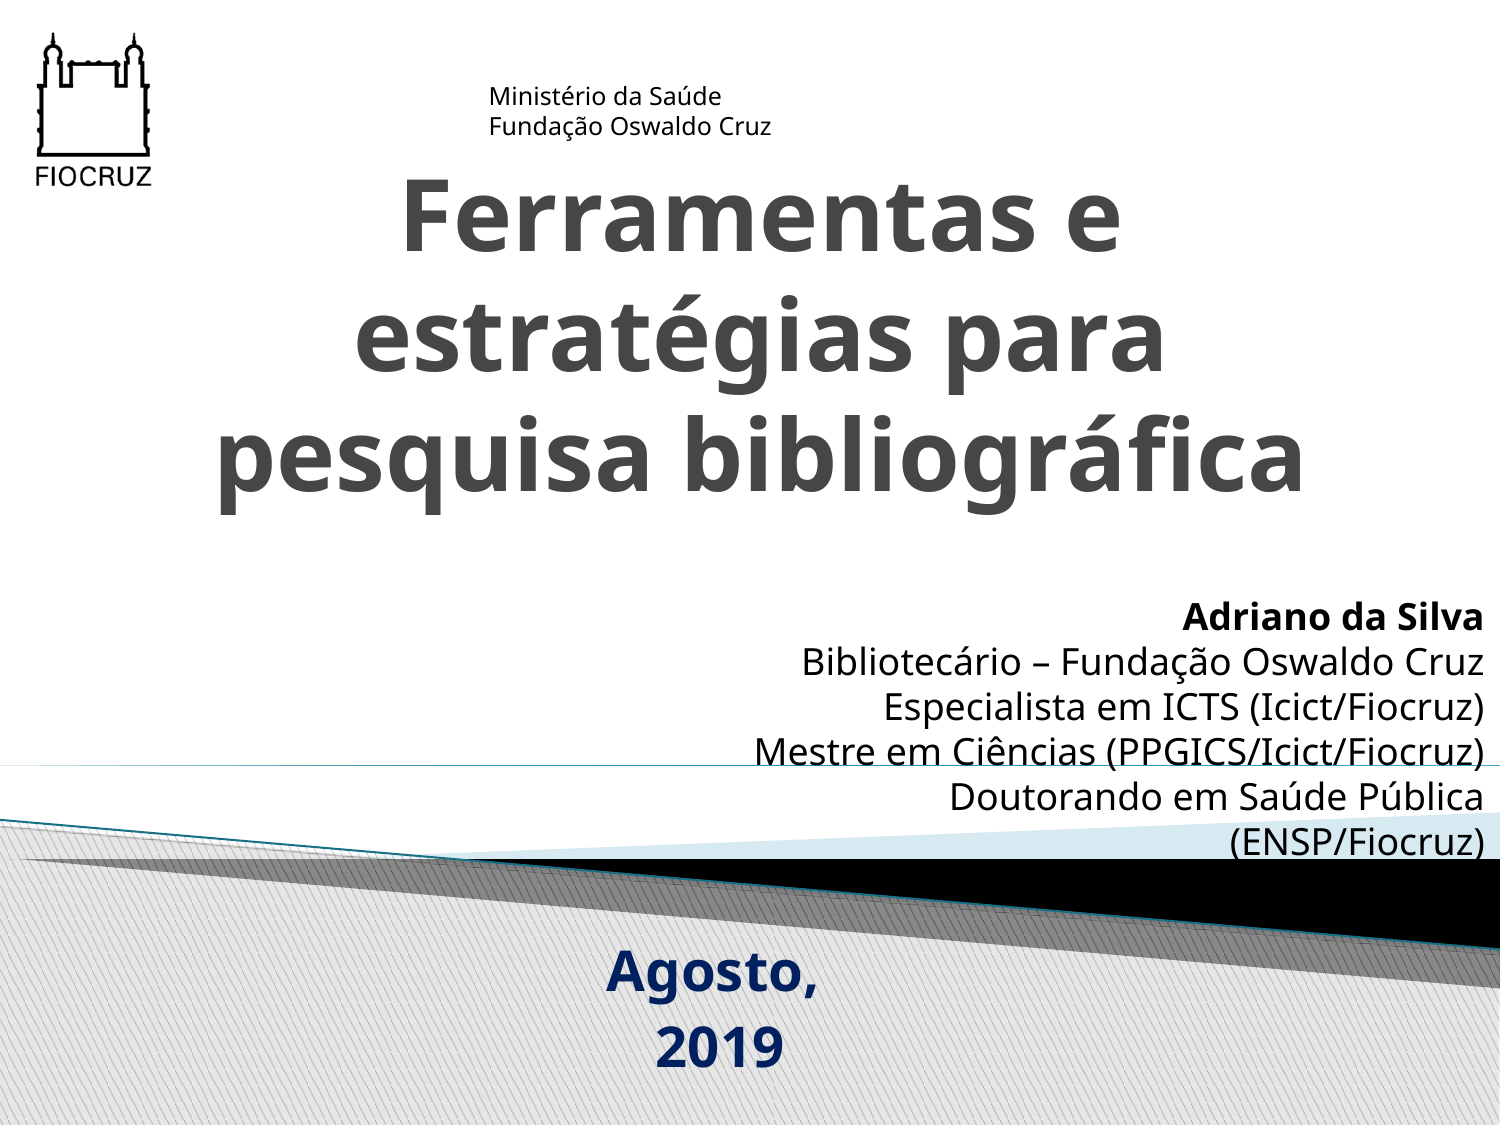

Ministério da Saúde
Fundação Oswaldo Cruz
# Ferramentas e estratégias para pesquisa bibliográfica
Adriano da Silva
Bibliotecário – Fundação Oswaldo Cruz
Especialista em ICTS (Icict/Fiocruz)
Mestre em Ciências (PPGICS/Icict/Fiocruz)
Doutorando em Saúde Pública (ENSP/Fiocruz)
Agosto,
2019